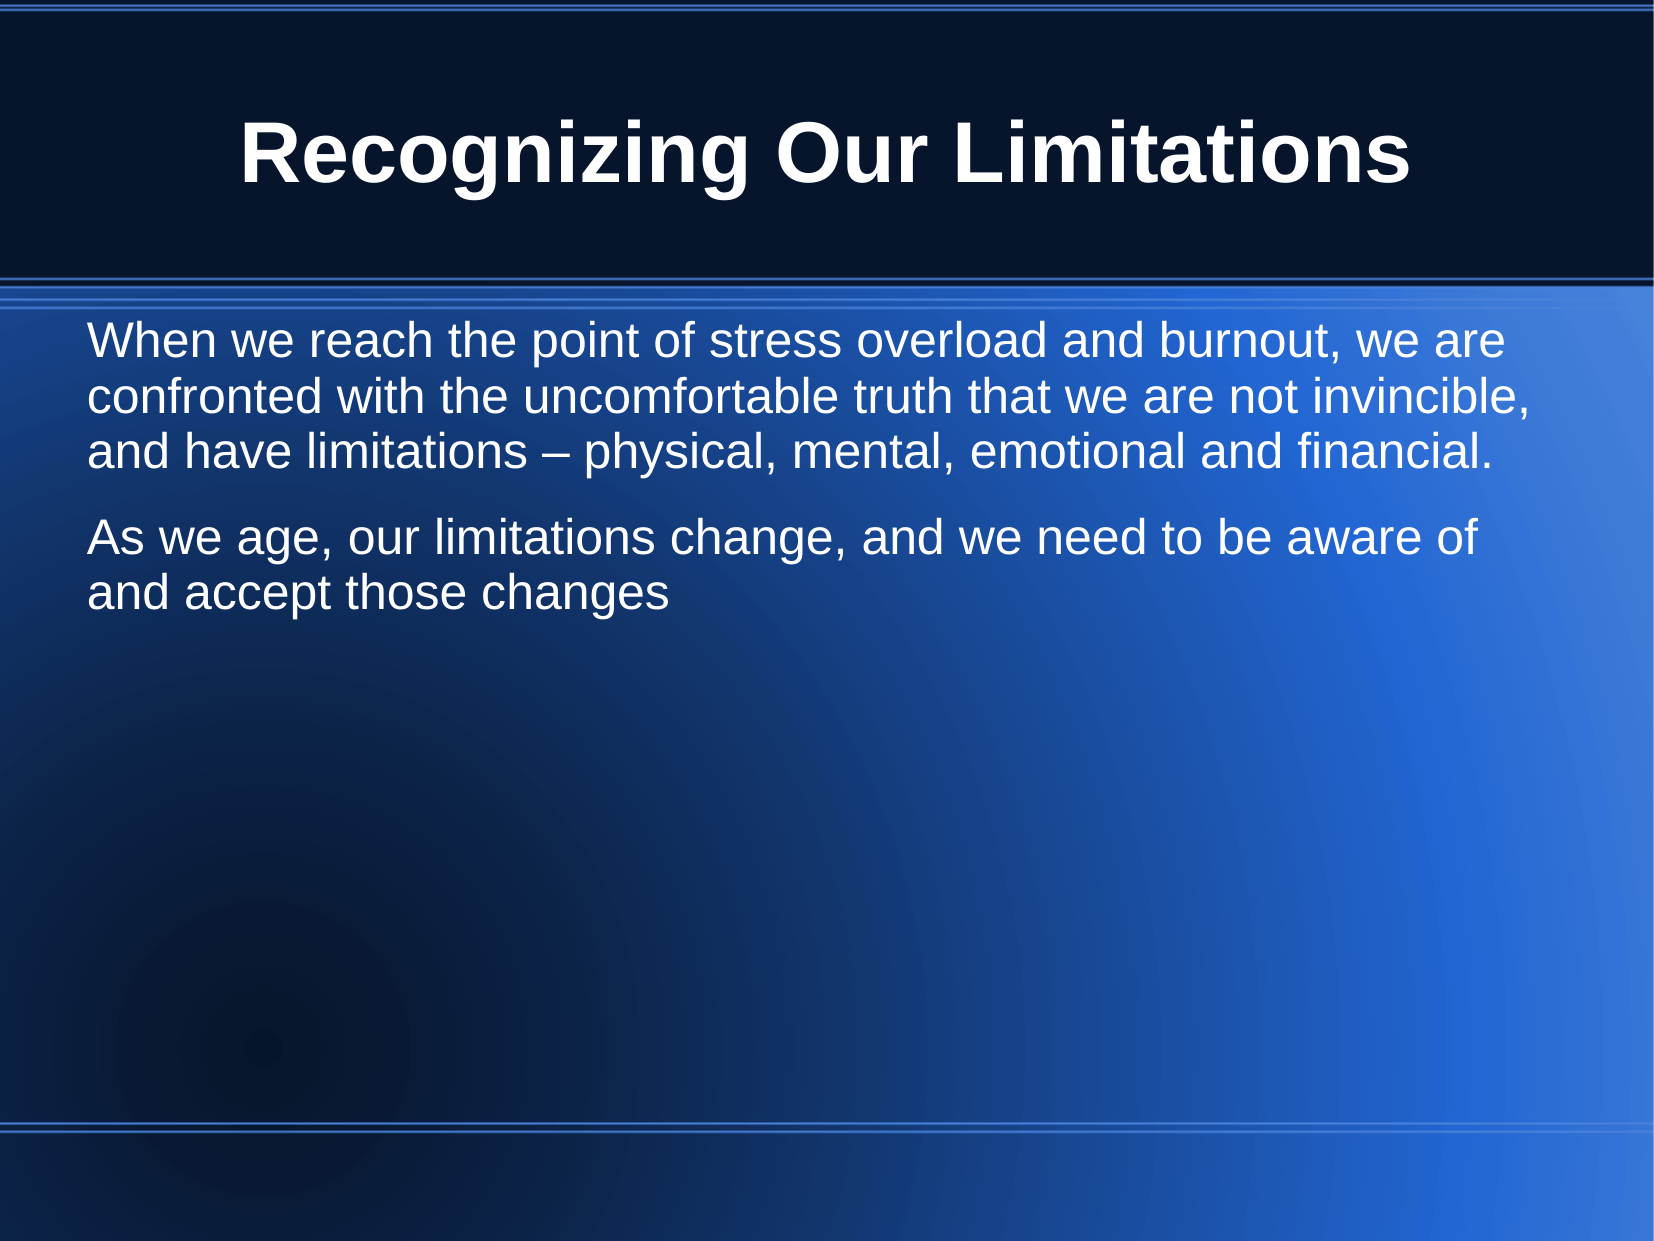

# Recognizing Our Limitations
When we reach the point of stress overload and burnout, we are confronted with the uncomfortable truth that we are not invincible, and have limitations – physical, mental, emotional and financial.
As we age, our limitations change, and we need to be aware of and accept those changes